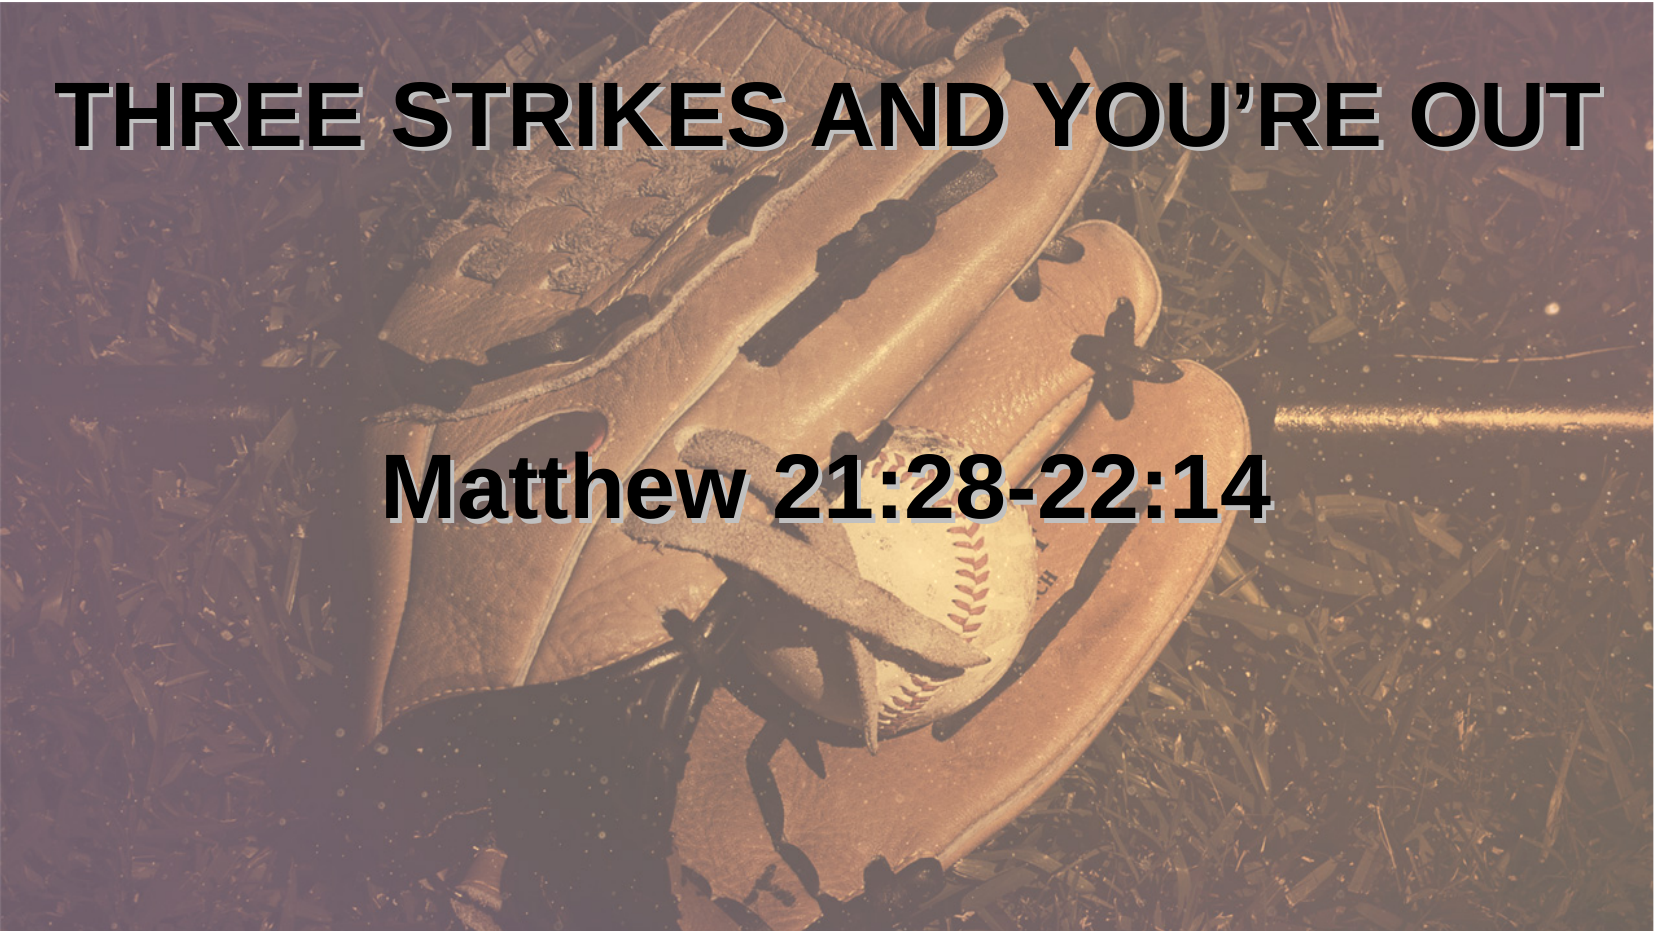

# THREE STRIKES AND YOU’RE OUT
Matthew 21:28-22:14